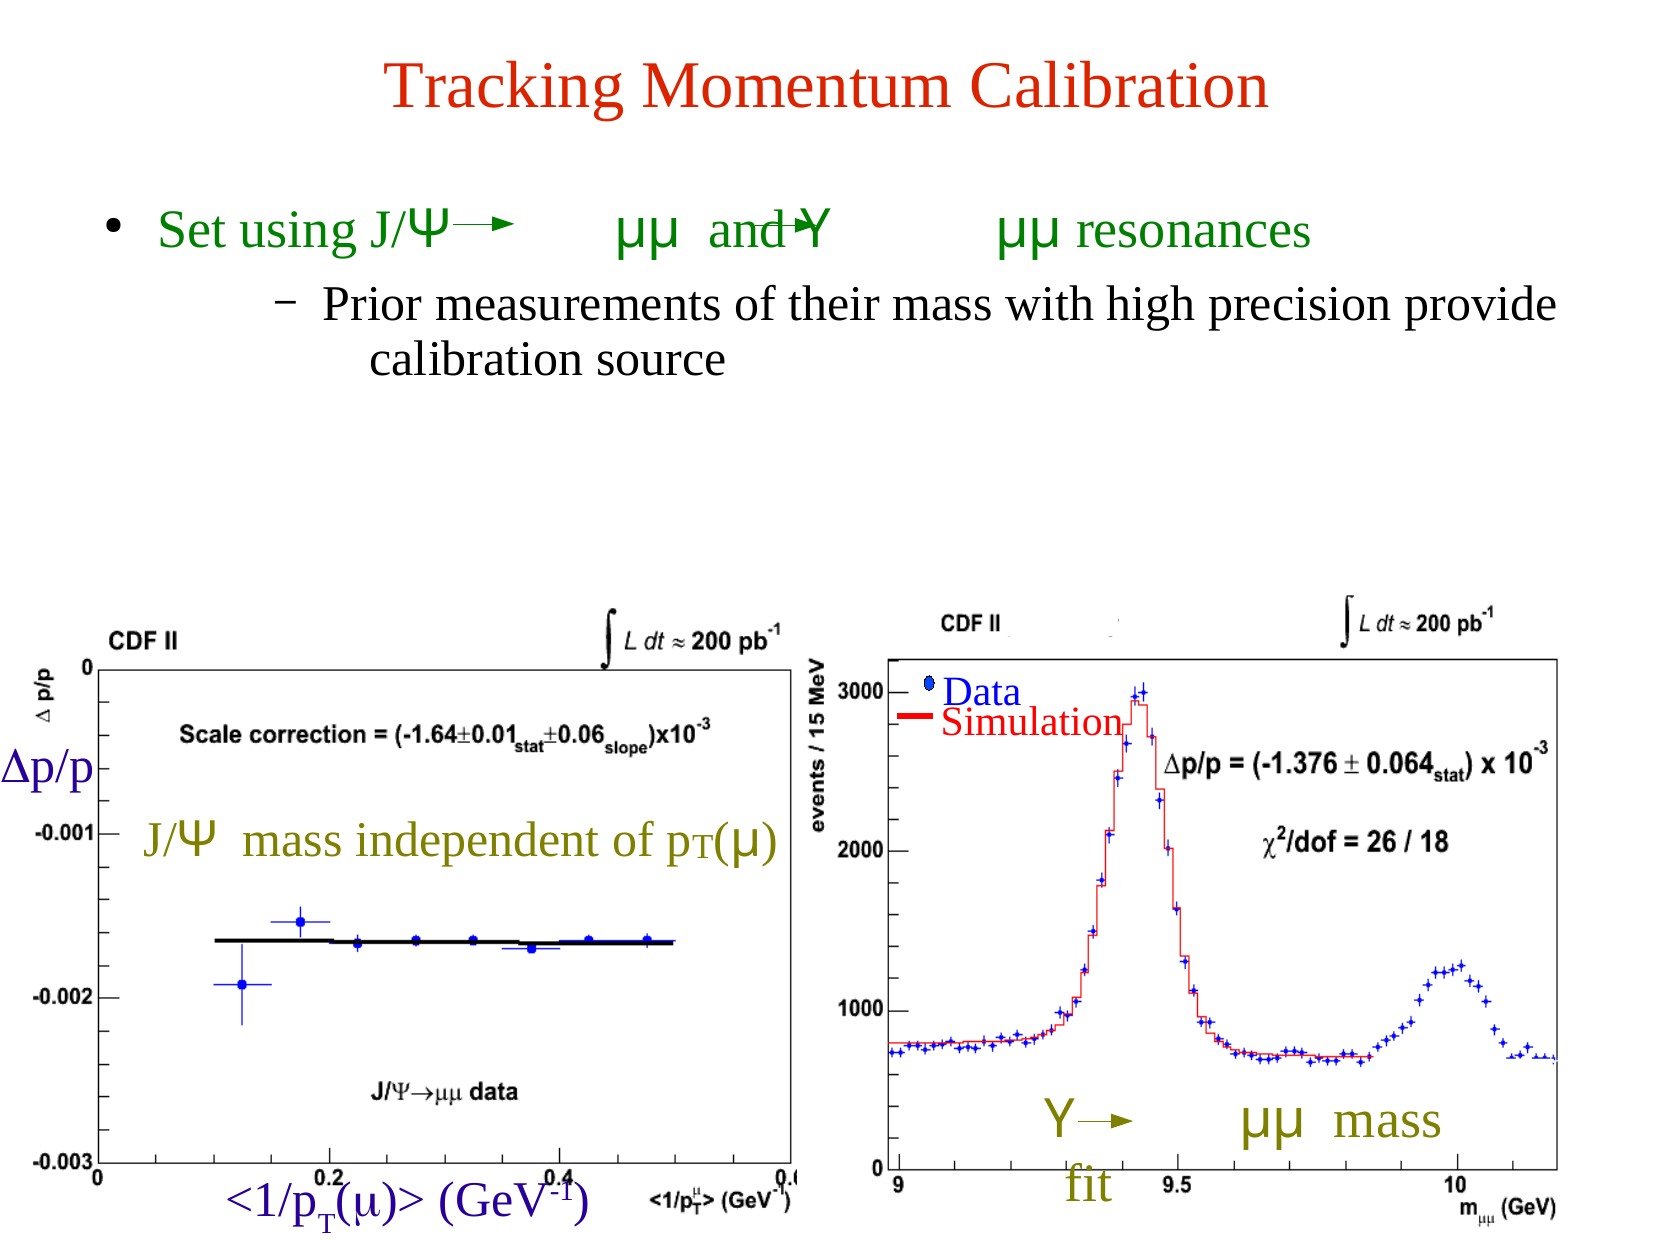

# Tracking Momentum Calibration
Set using J/Ψ μμ and Υ μμ resonances
Prior measurements of their mass with high precision provide calibration source
Data
Simulation
Δp/p
J/Ψ mass independent of pT(μ)
 Υ μμ mass fit
<1/pT(μ)> (GeV-1)